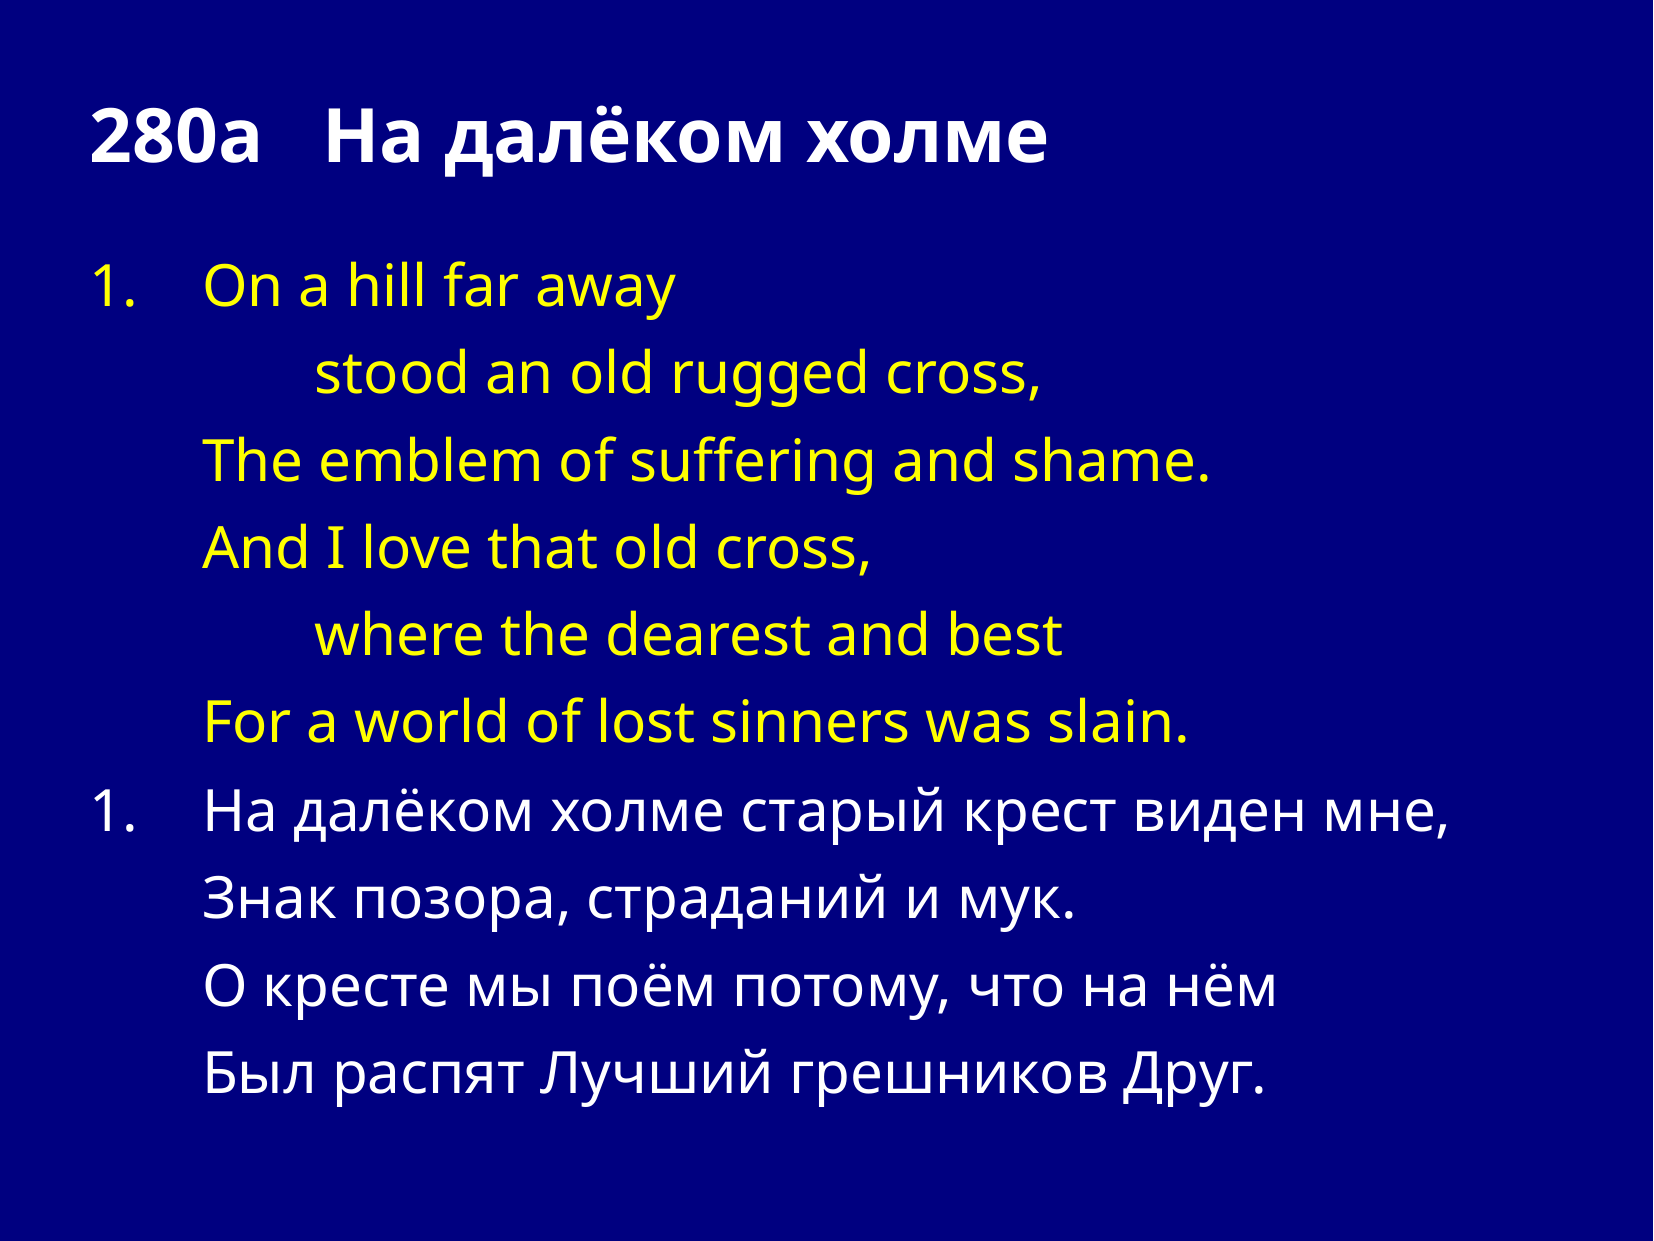

280а На далёком холме
1.	On a hill far away
		stood an old rugged cross,
	The emblem of suffering and shame.
	And I love that old cross,
		where the dearest and best
	For a world of lost sinners was slain.
1.	На далёком холме старый крест виден мне,
	Знак позора, страданий и мук.
	О кресте мы поём потому, что на нём
	Был распят Лучший грешников Друг.